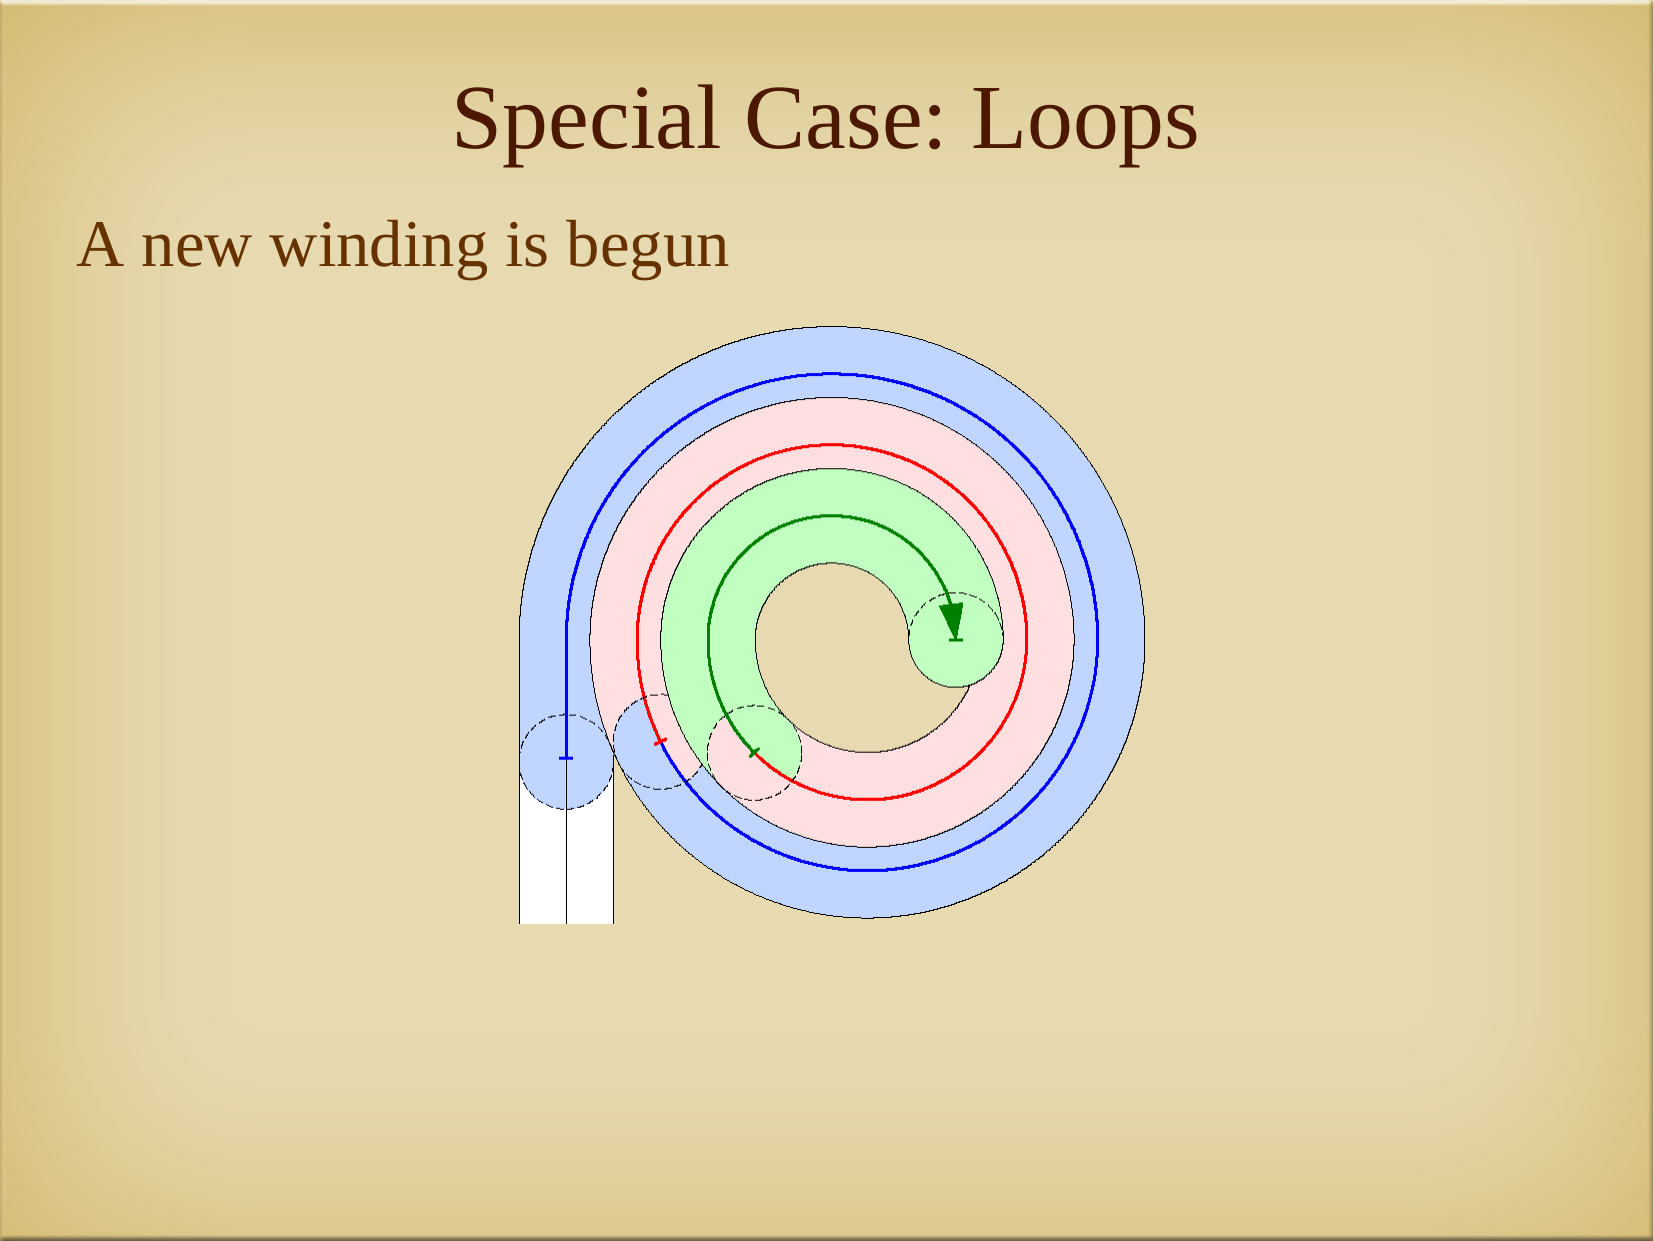

# Special Case: Loops
A new winding is begun